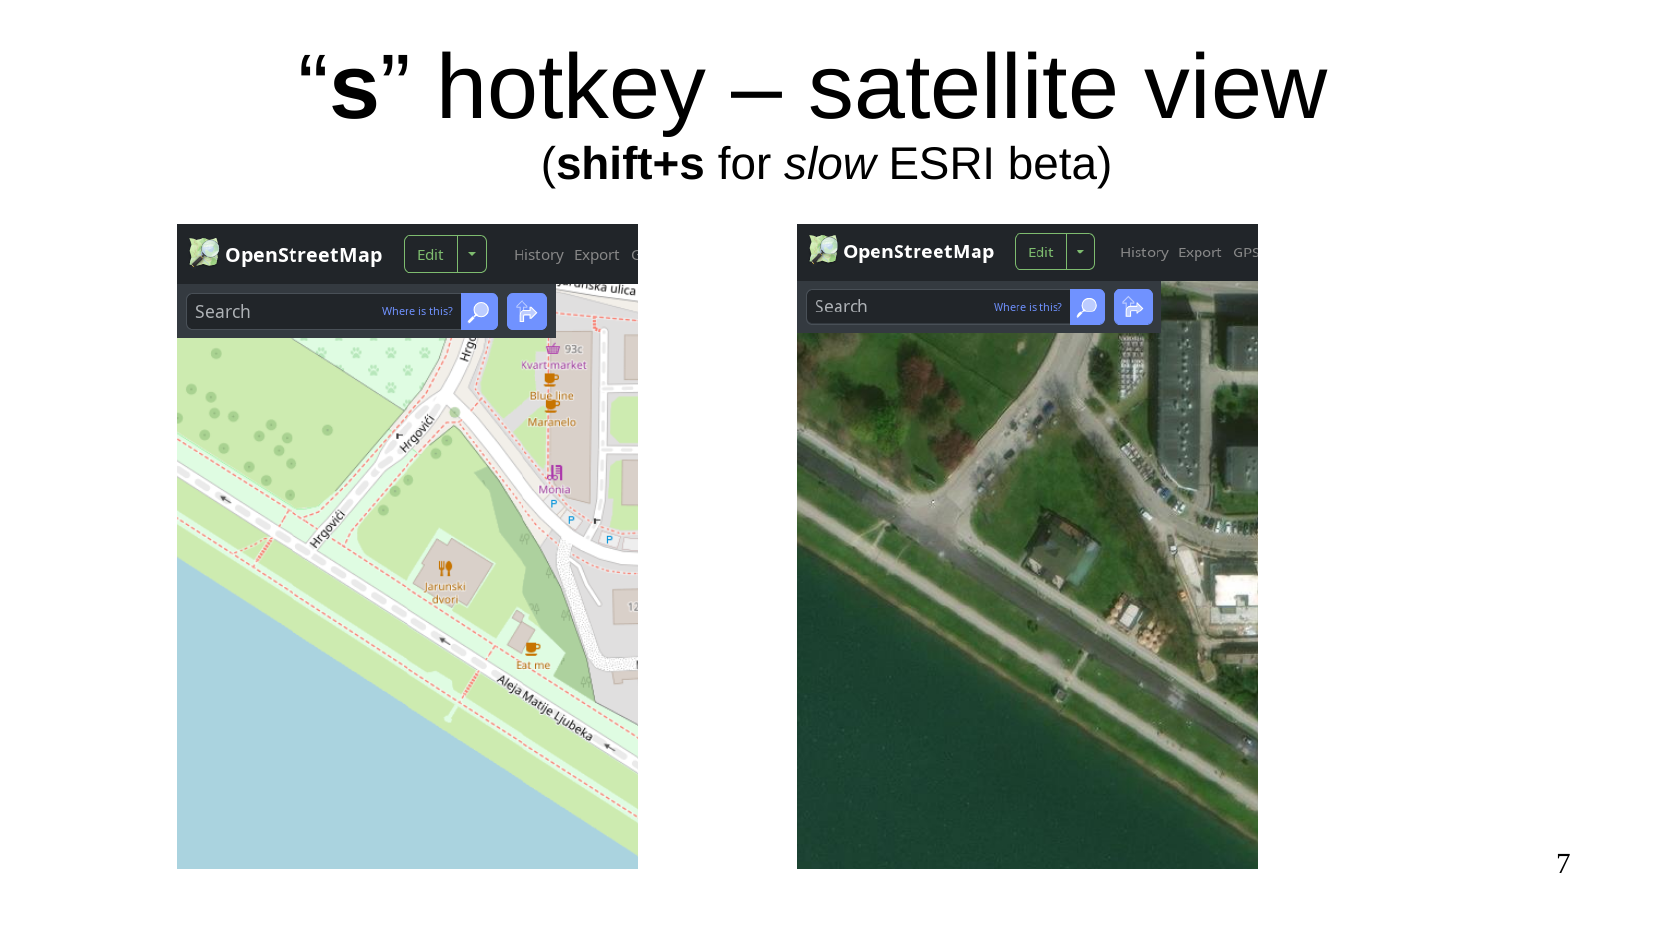

# “s” hotkey – satellite view (shift+s for slow ESRI beta)
7